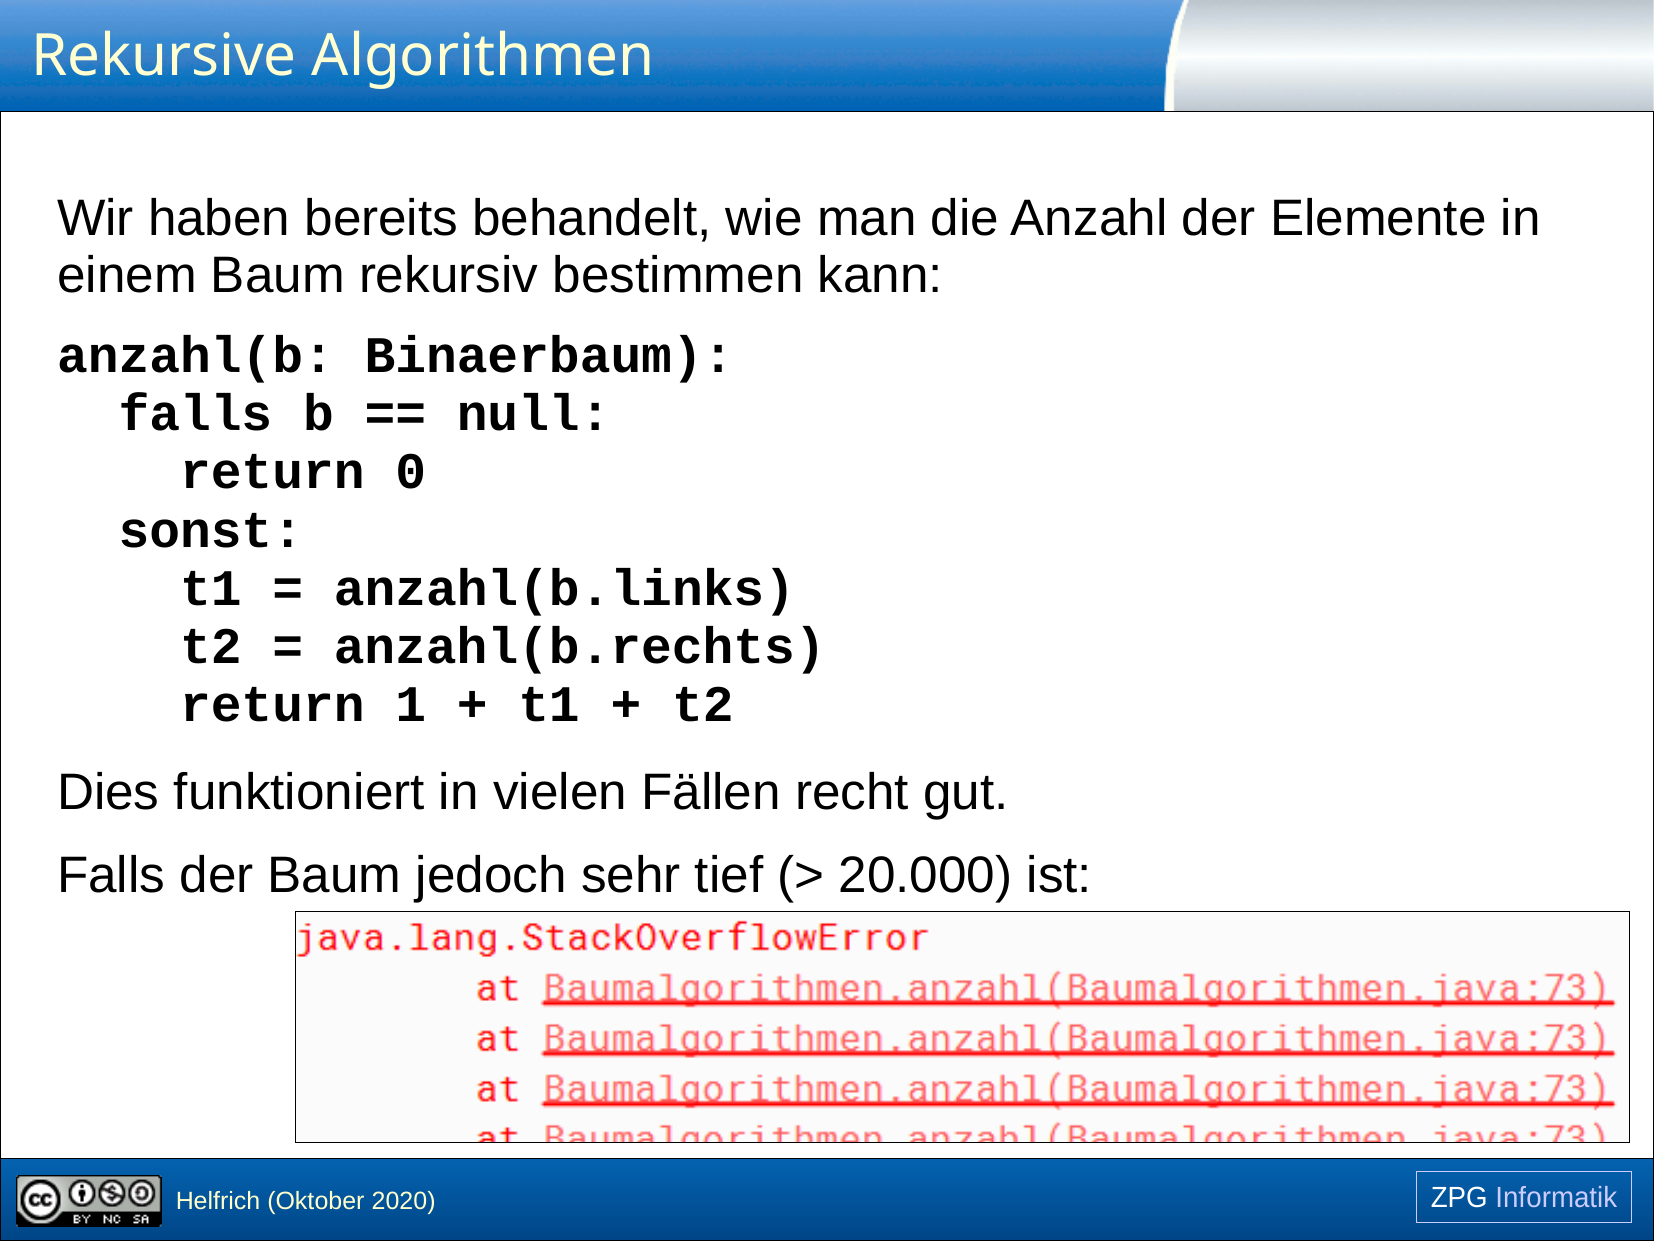

# Rekursive Algorithmen
Wir haben bereits behandelt, wie man die Anzahl der Elemente in einem Baum rekursiv bestimmen kann:
anzahl(b: Binaerbaum):
 falls b == null:
 return 0
 sonst:
 t1 = anzahl(b.links)
 t2 = anzahl(b.rechts)
 return 1 + t1 + t2
Dies funktioniert in vielen Fällen recht gut.
Falls der Baum jedoch sehr tief (> 20.000) ist: